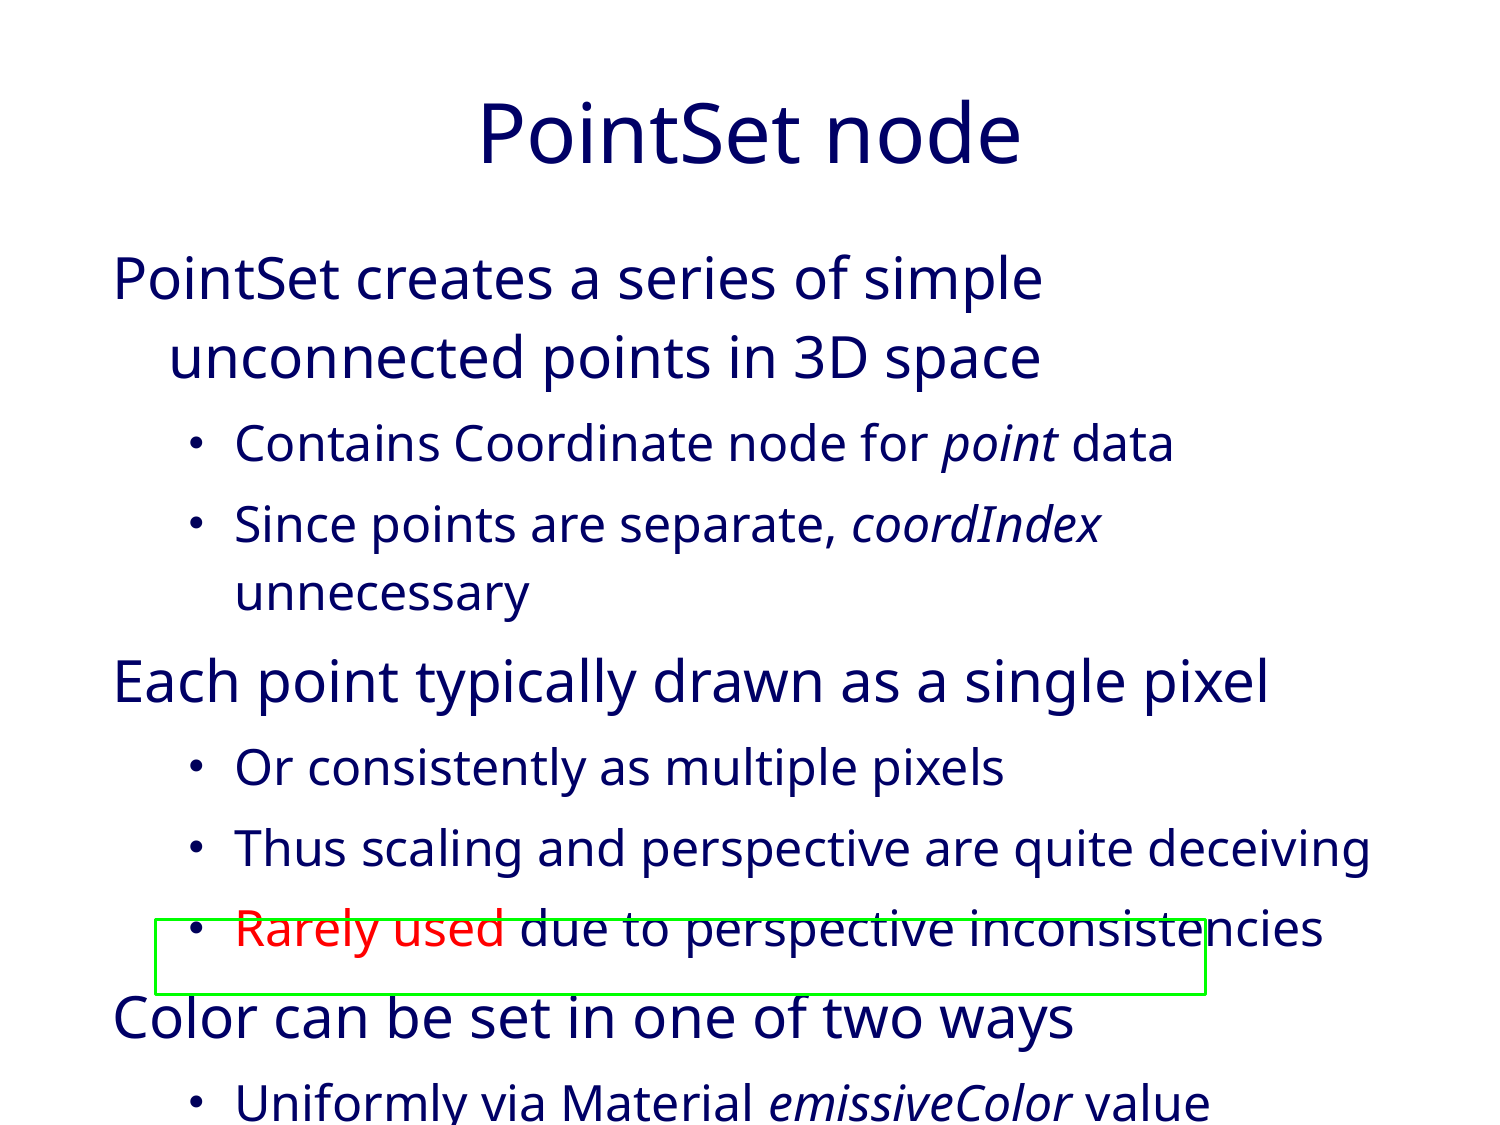

# PointSet node
PointSet creates a series of simple unconnected points in 3D space
Contains Coordinate node for point data
Since points are separate, coordIndex unnecessary
Each point typically drawn as a single pixel
Or consistently as multiple pixels
Thus scaling and perspective are quite deceiving
Rarely used due to perspective inconsistencies
Color can be set in one of two ways
Uniformly via Material emissiveColor value
Individually via contained Color/ColorRGBA node